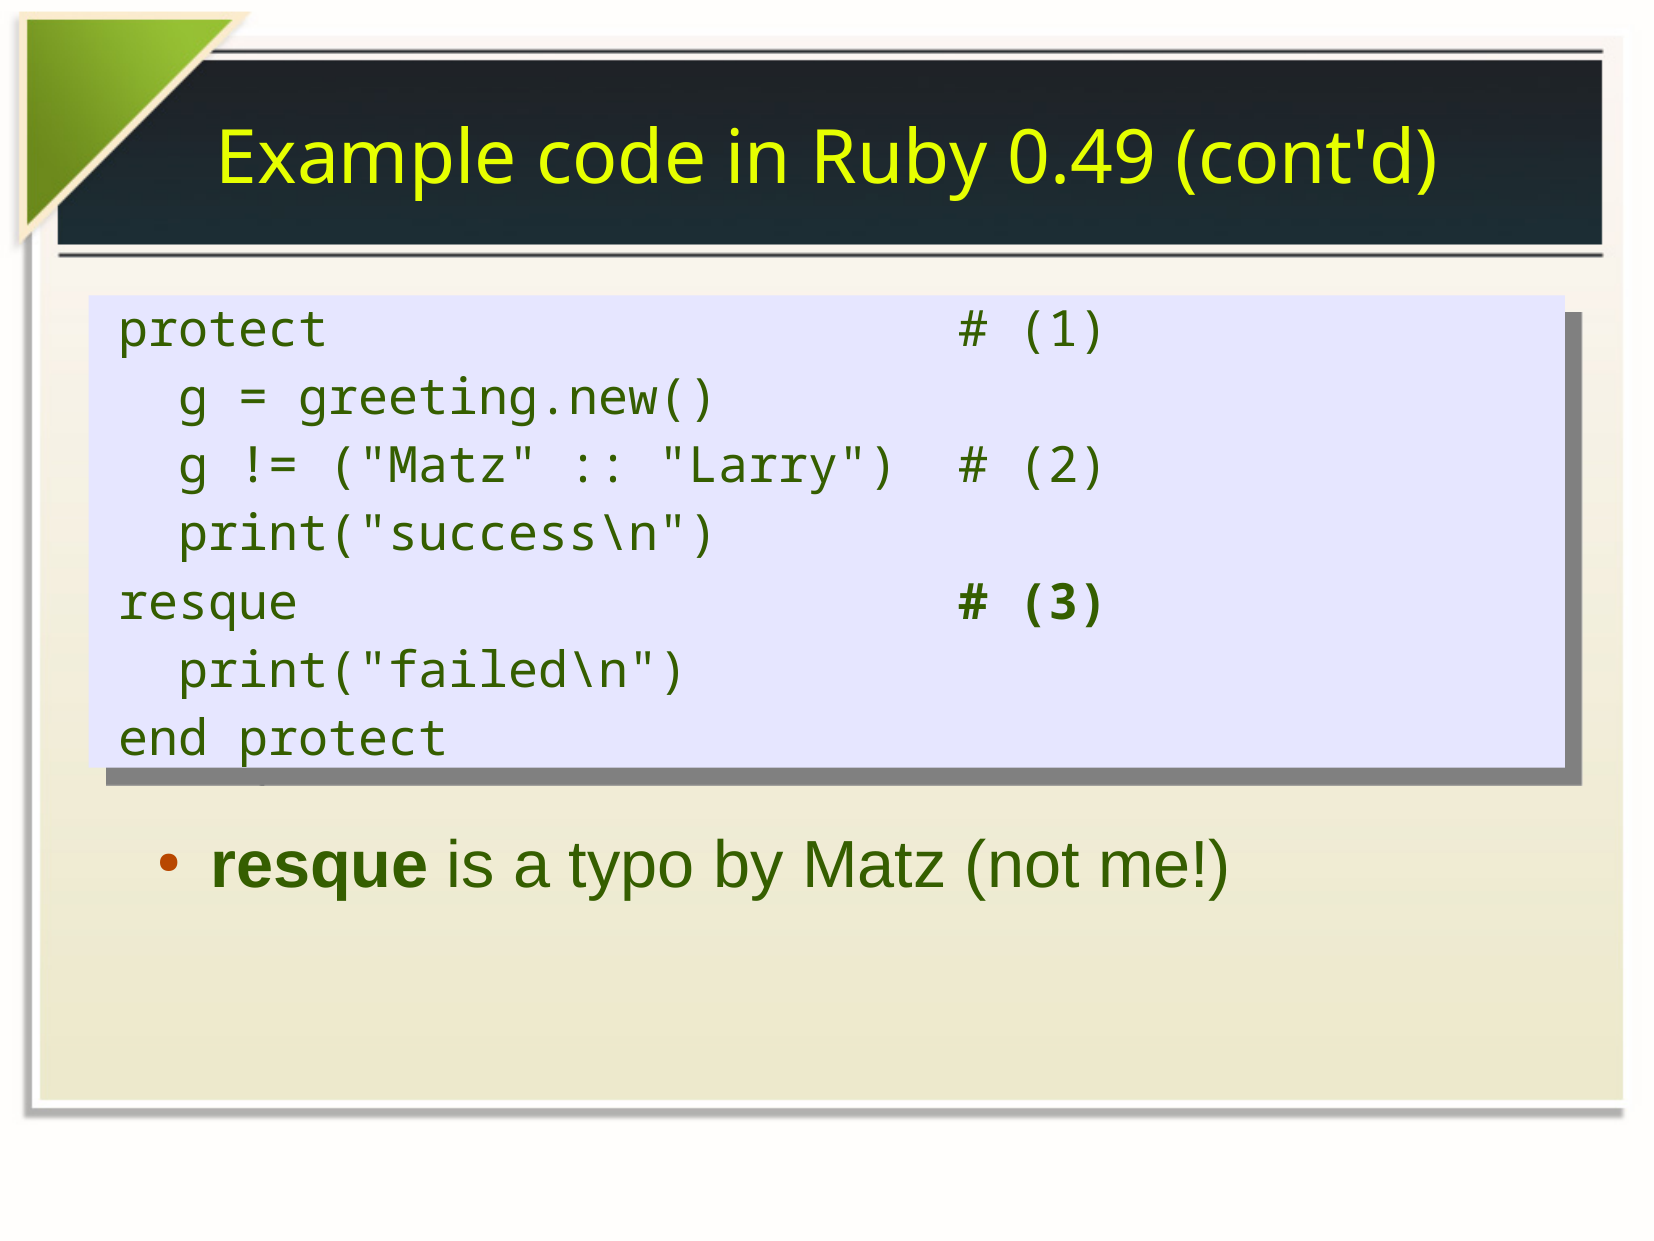

# Example code in Ruby 0.49 (cont'd)
protect # (1)
 g = greeting.new()
 g != ("Matz" :: "Larry") # (2)
 print("success\n")
resque # (3)
 print("failed\n")
end protect
resque is a typo by Matz (not me!)